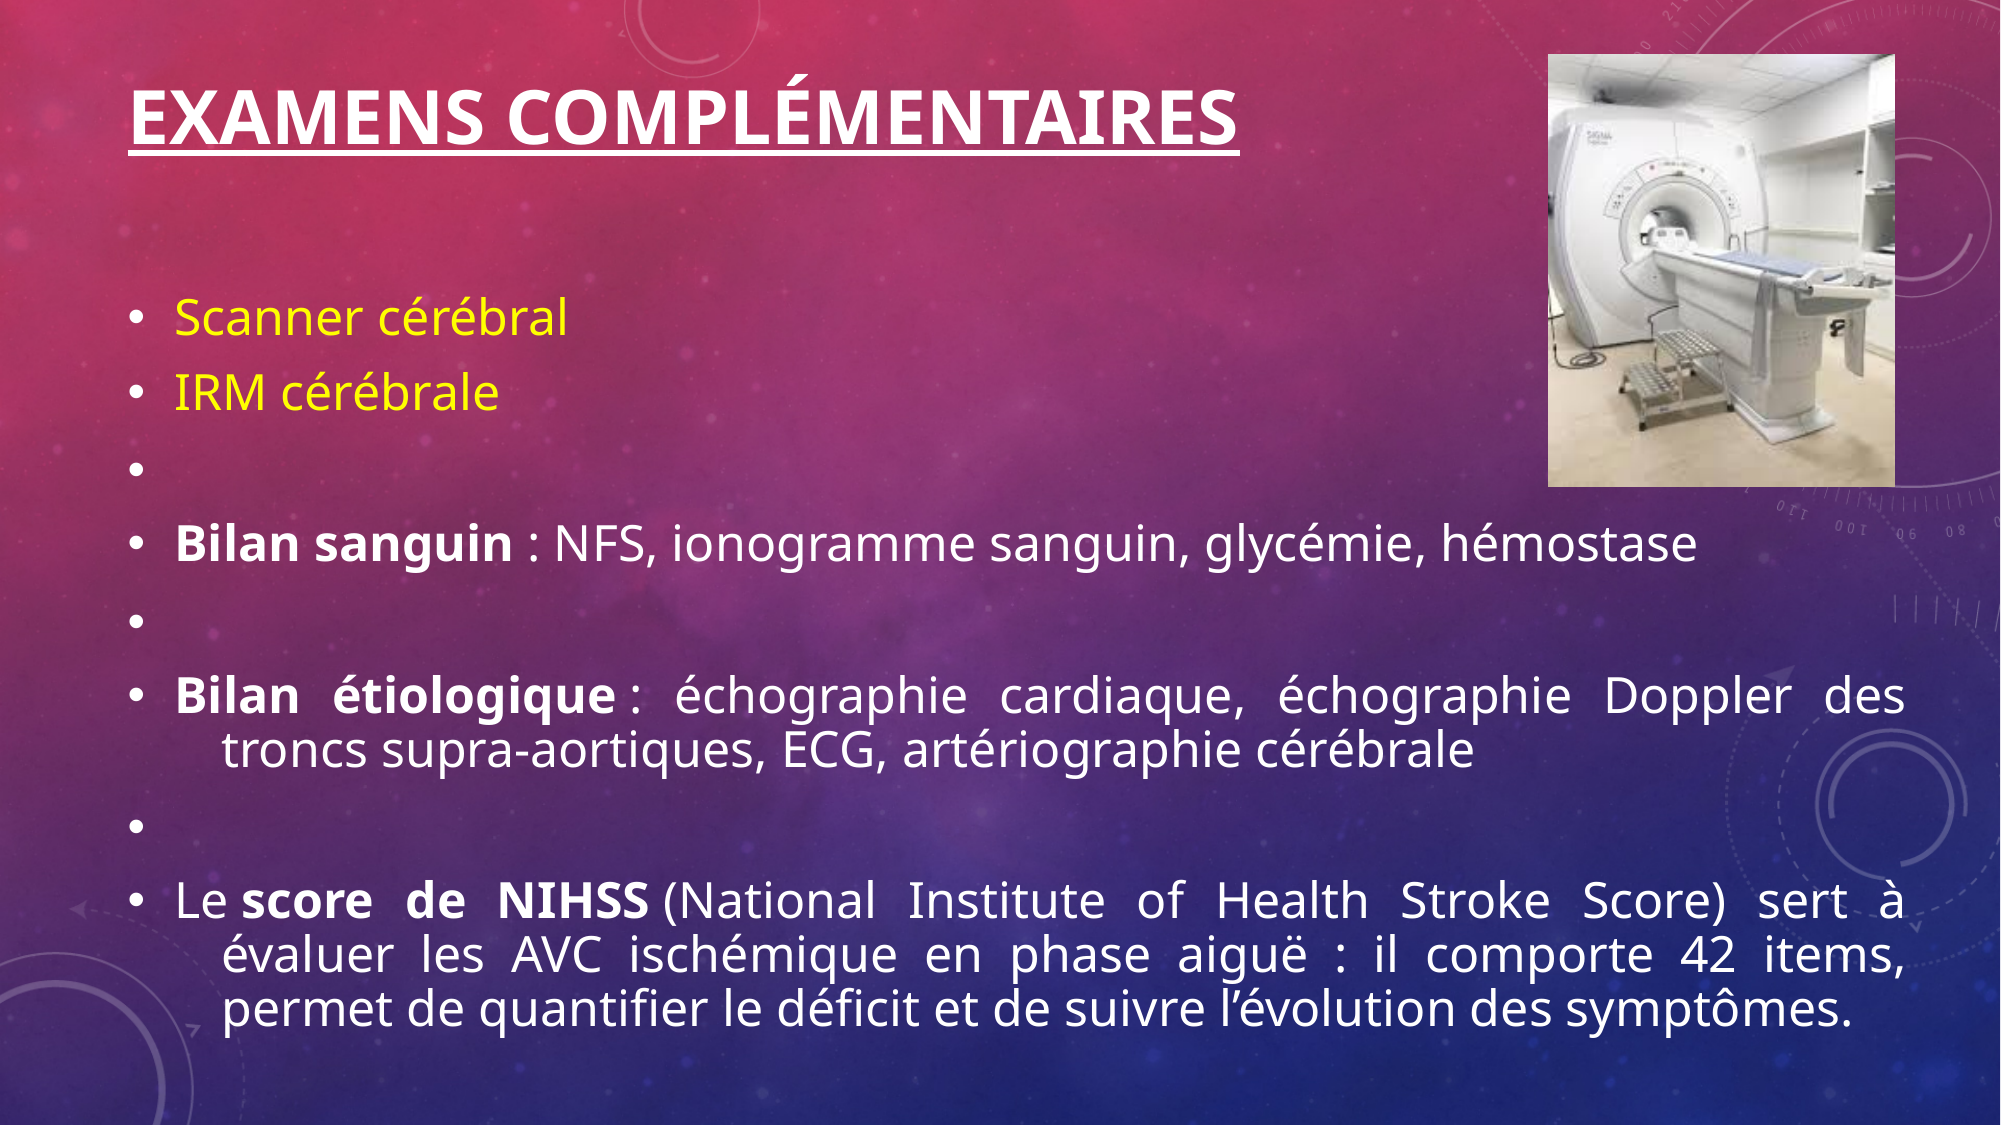

# Examens complémentaires
Scanner cérébral
IRM cérébrale
Bilan sanguin : NFS, ionogramme sanguin, glycémie, hémostase
Bilan étiologique : échographie cardiaque, échographie Doppler des troncs supra-aortiques, ECG, artériographie cérébrale
Le score de NIHSS (National Institute of Health Stroke Score) sert à évaluer les AVC ischémique en phase aiguë : il comporte 42 items, permet de quantifier le déficit et de suivre l’évolution des symptômes.